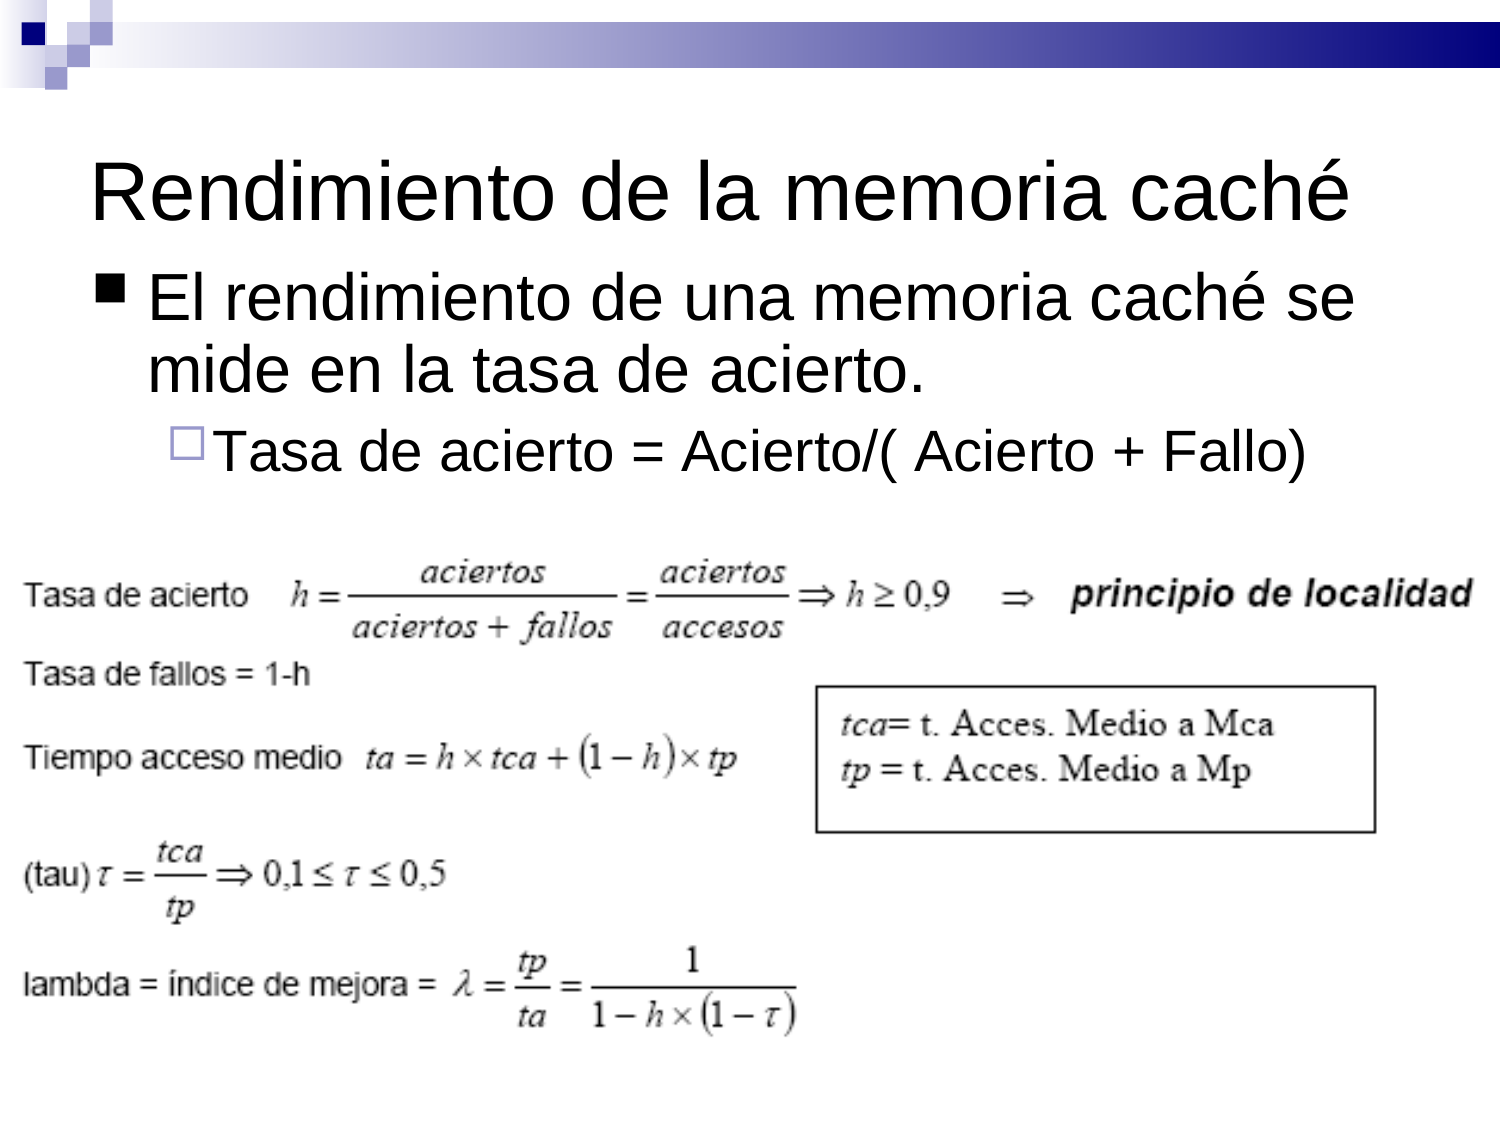

# Rendimiento de la memoria caché
El rendimiento de una memoria caché se mide en la tasa de acierto.
Tasa de acierto = Acierto/( Acierto + Fallo)